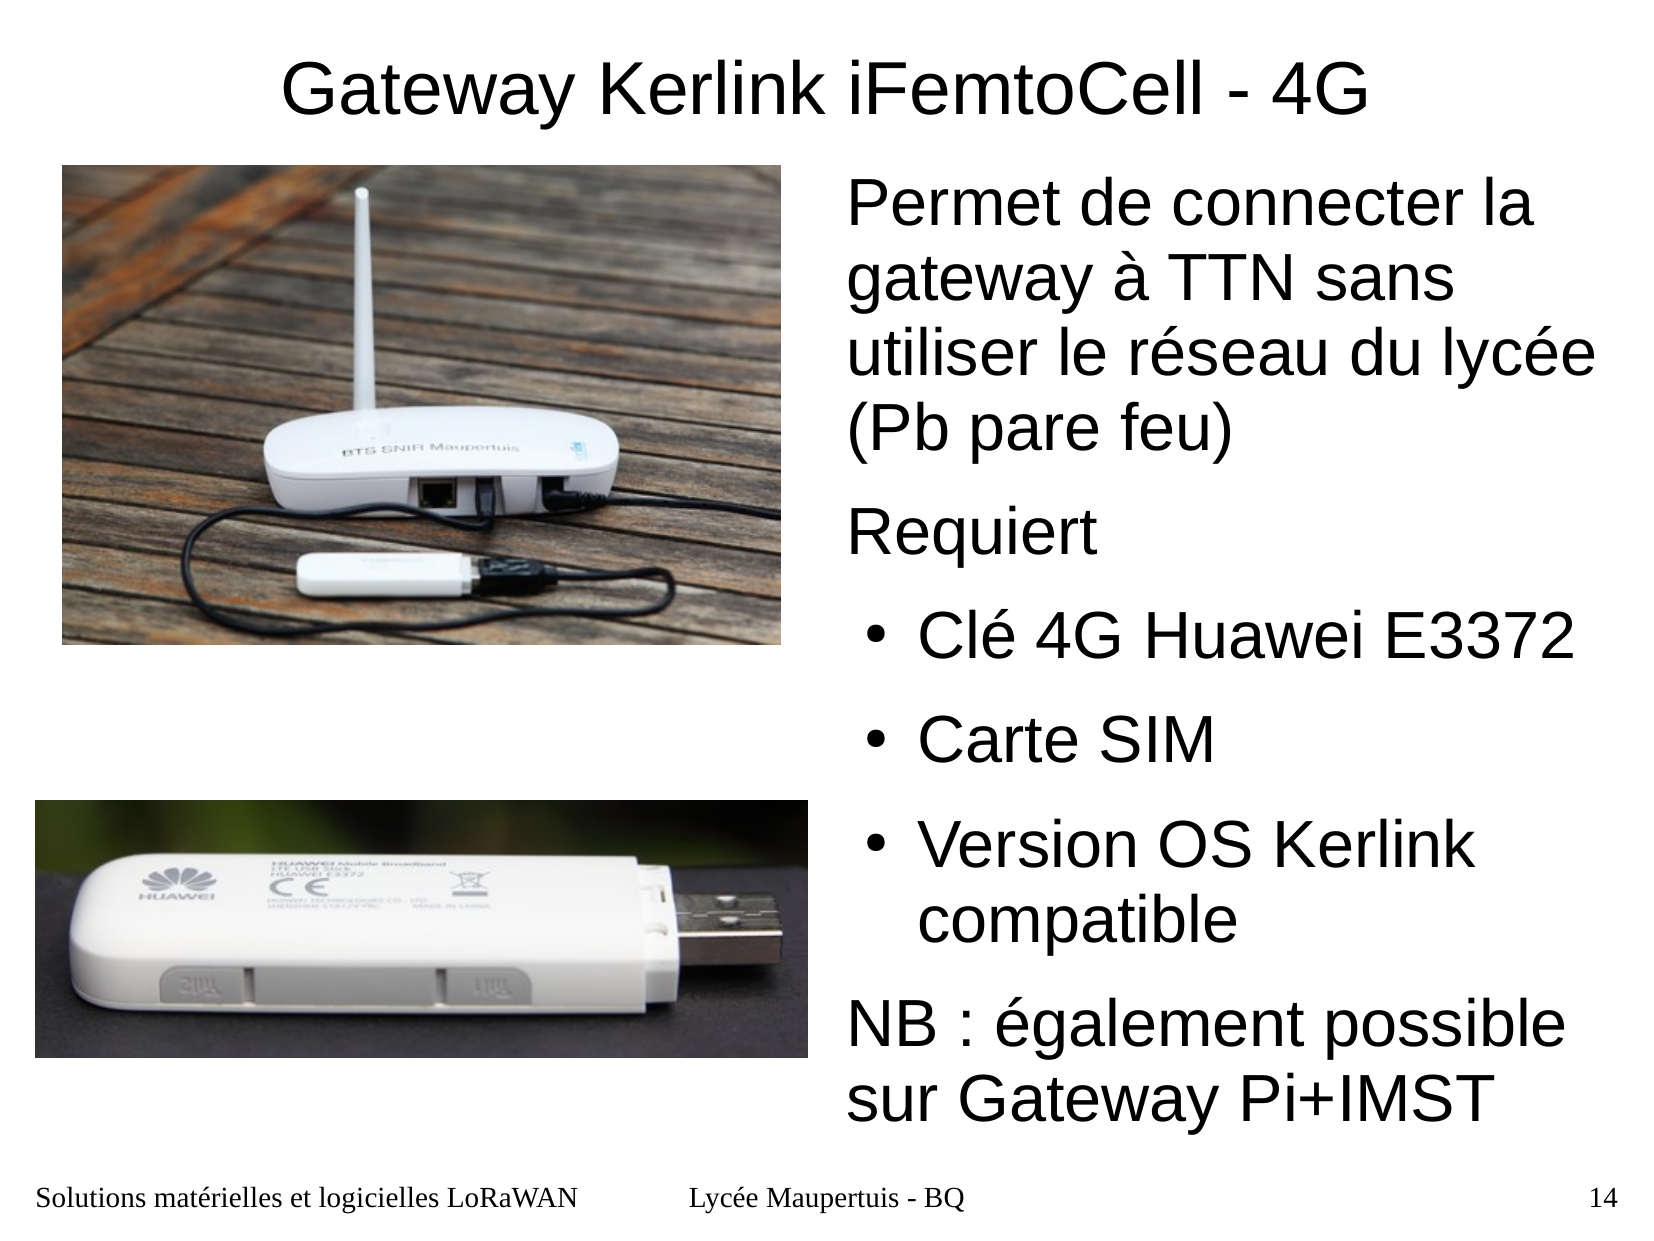

# Gateway Kerlink iFemtoCell - 4G
Permet de connecter la gateway à TTN sans utiliser le réseau du lycée (Pb pare feu)
Requiert
Clé 4G Huawei E3372
Carte SIM
Version OS Kerlink compatible
NB : également possible sur Gateway Pi+IMST
Solutions matérielles et logicielles LoRaWAN
Lycée Maupertuis - BQ
14